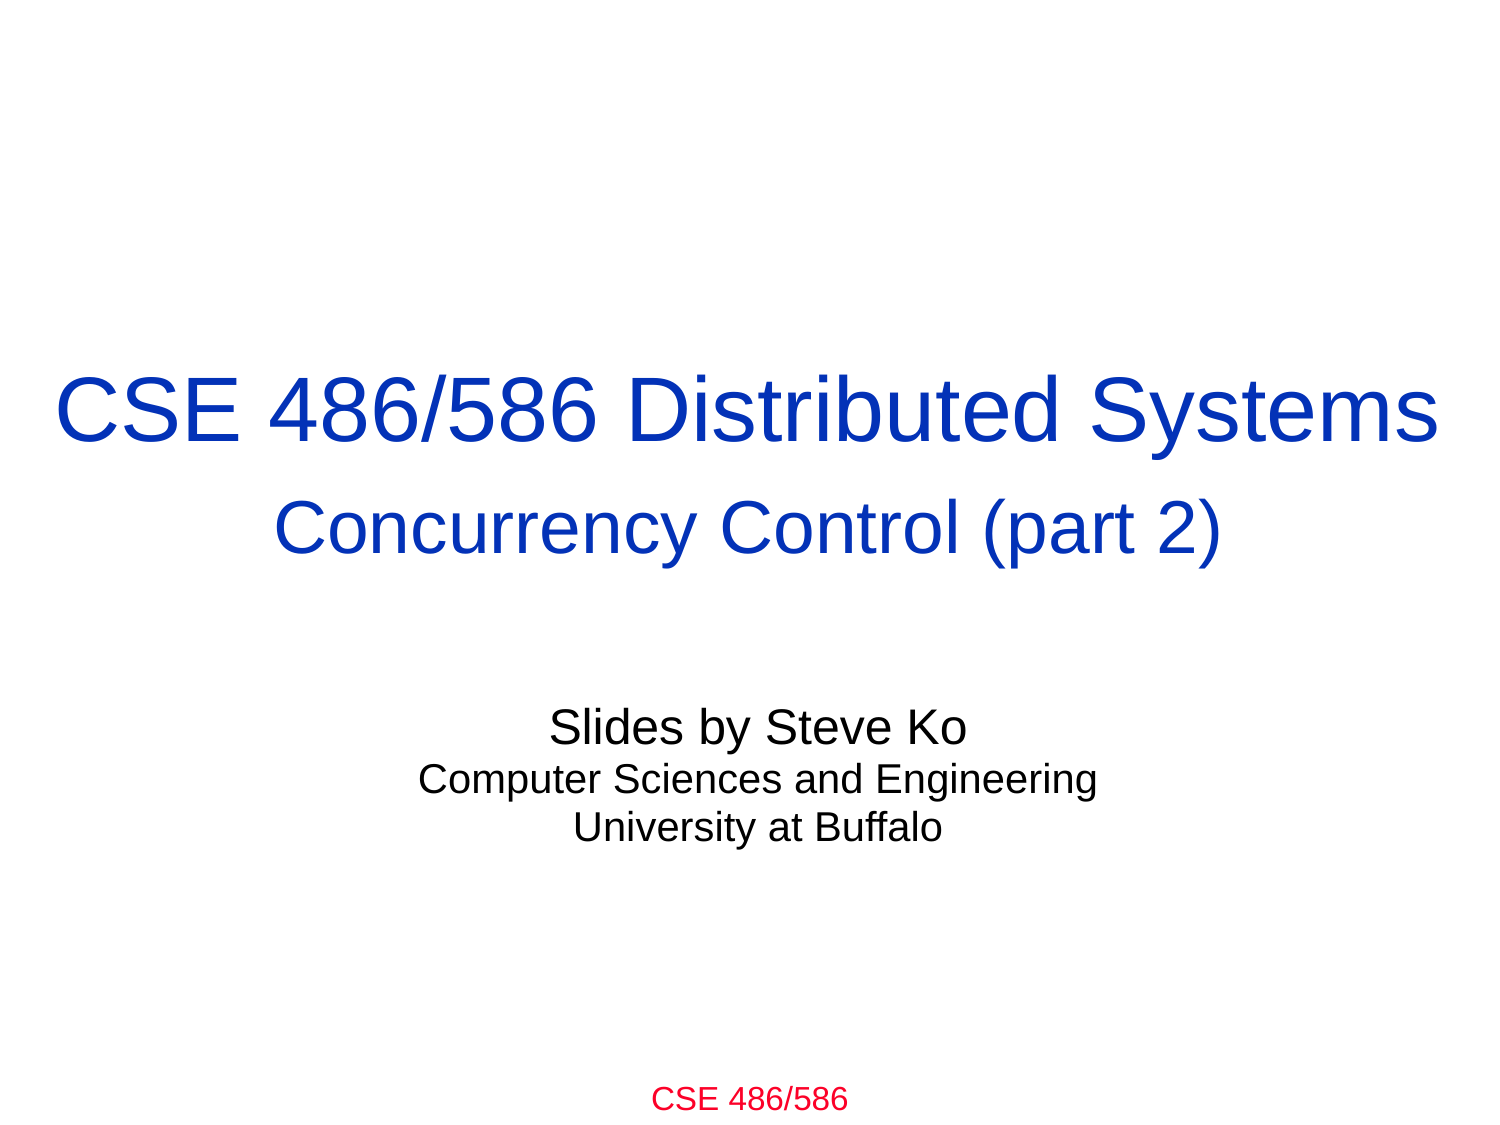

# CSE 486/586 Distributed Systems Concurrency Control (part 2)
Slides by Steve Ko
Computer Sciences and Engineering
University at Buffalo